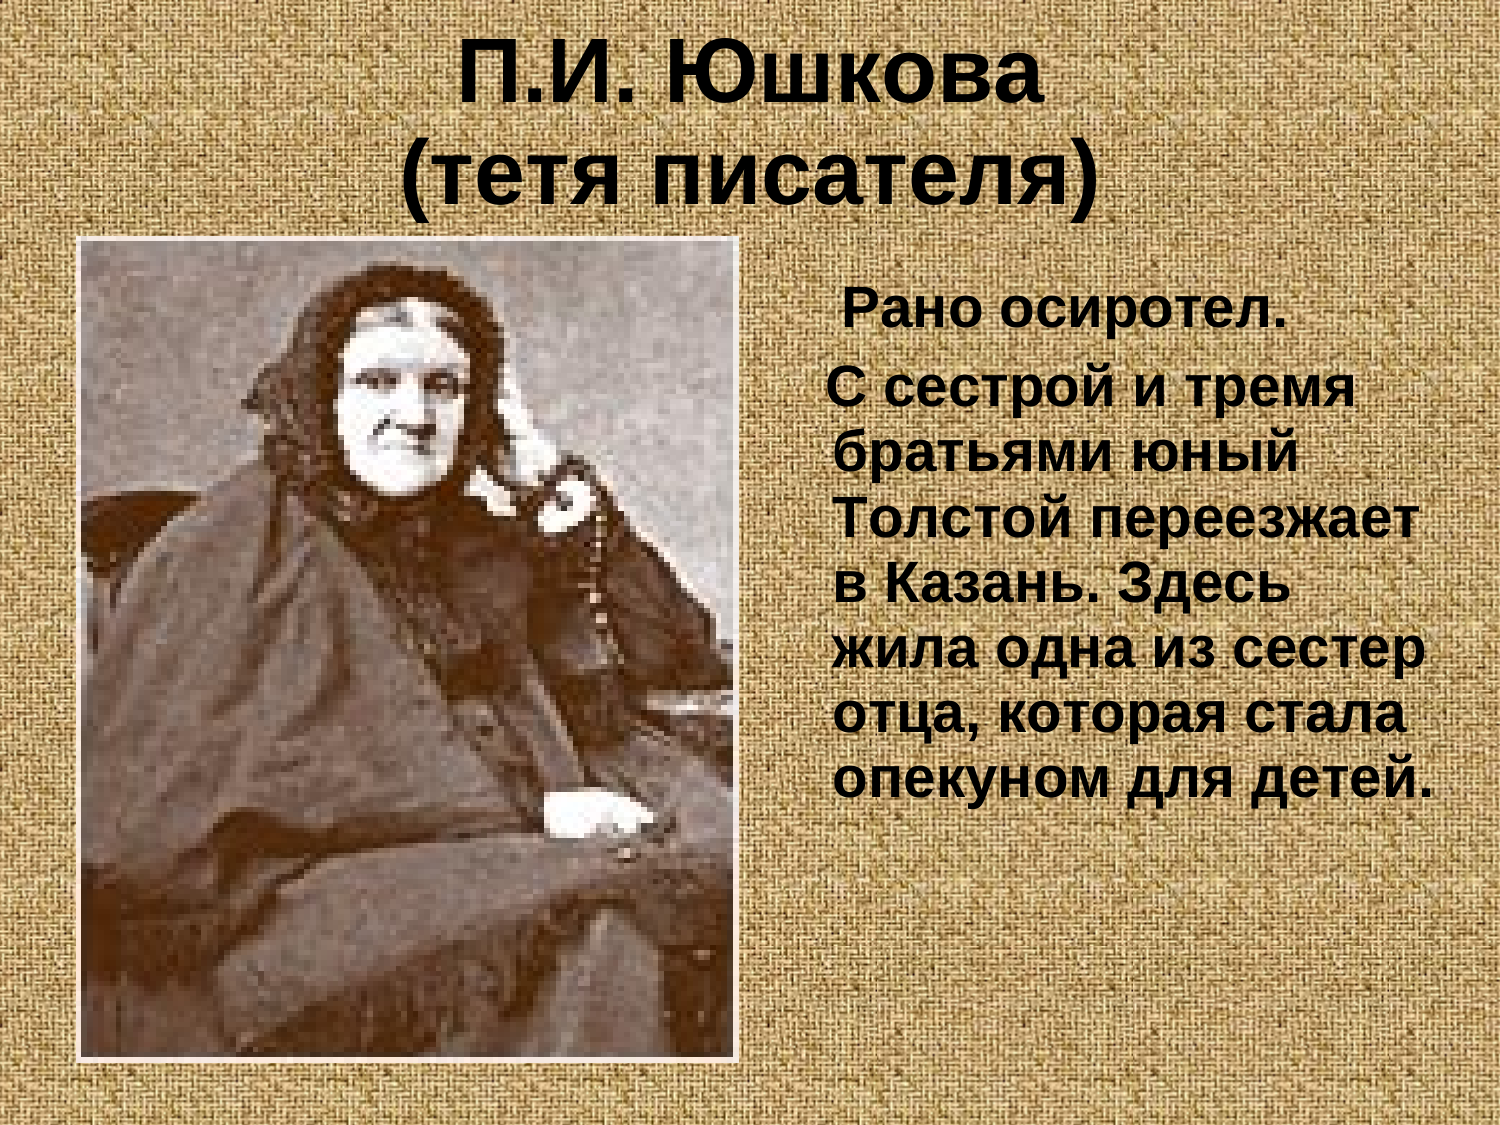

# П.И. Юшкова (тетя писателя)
 Рано осиротел.
 С сестрой и тремя братьями юный Толстой переезжает в Казань. Здесь жила одна из сестер отца, которая стала опекуном для детей.